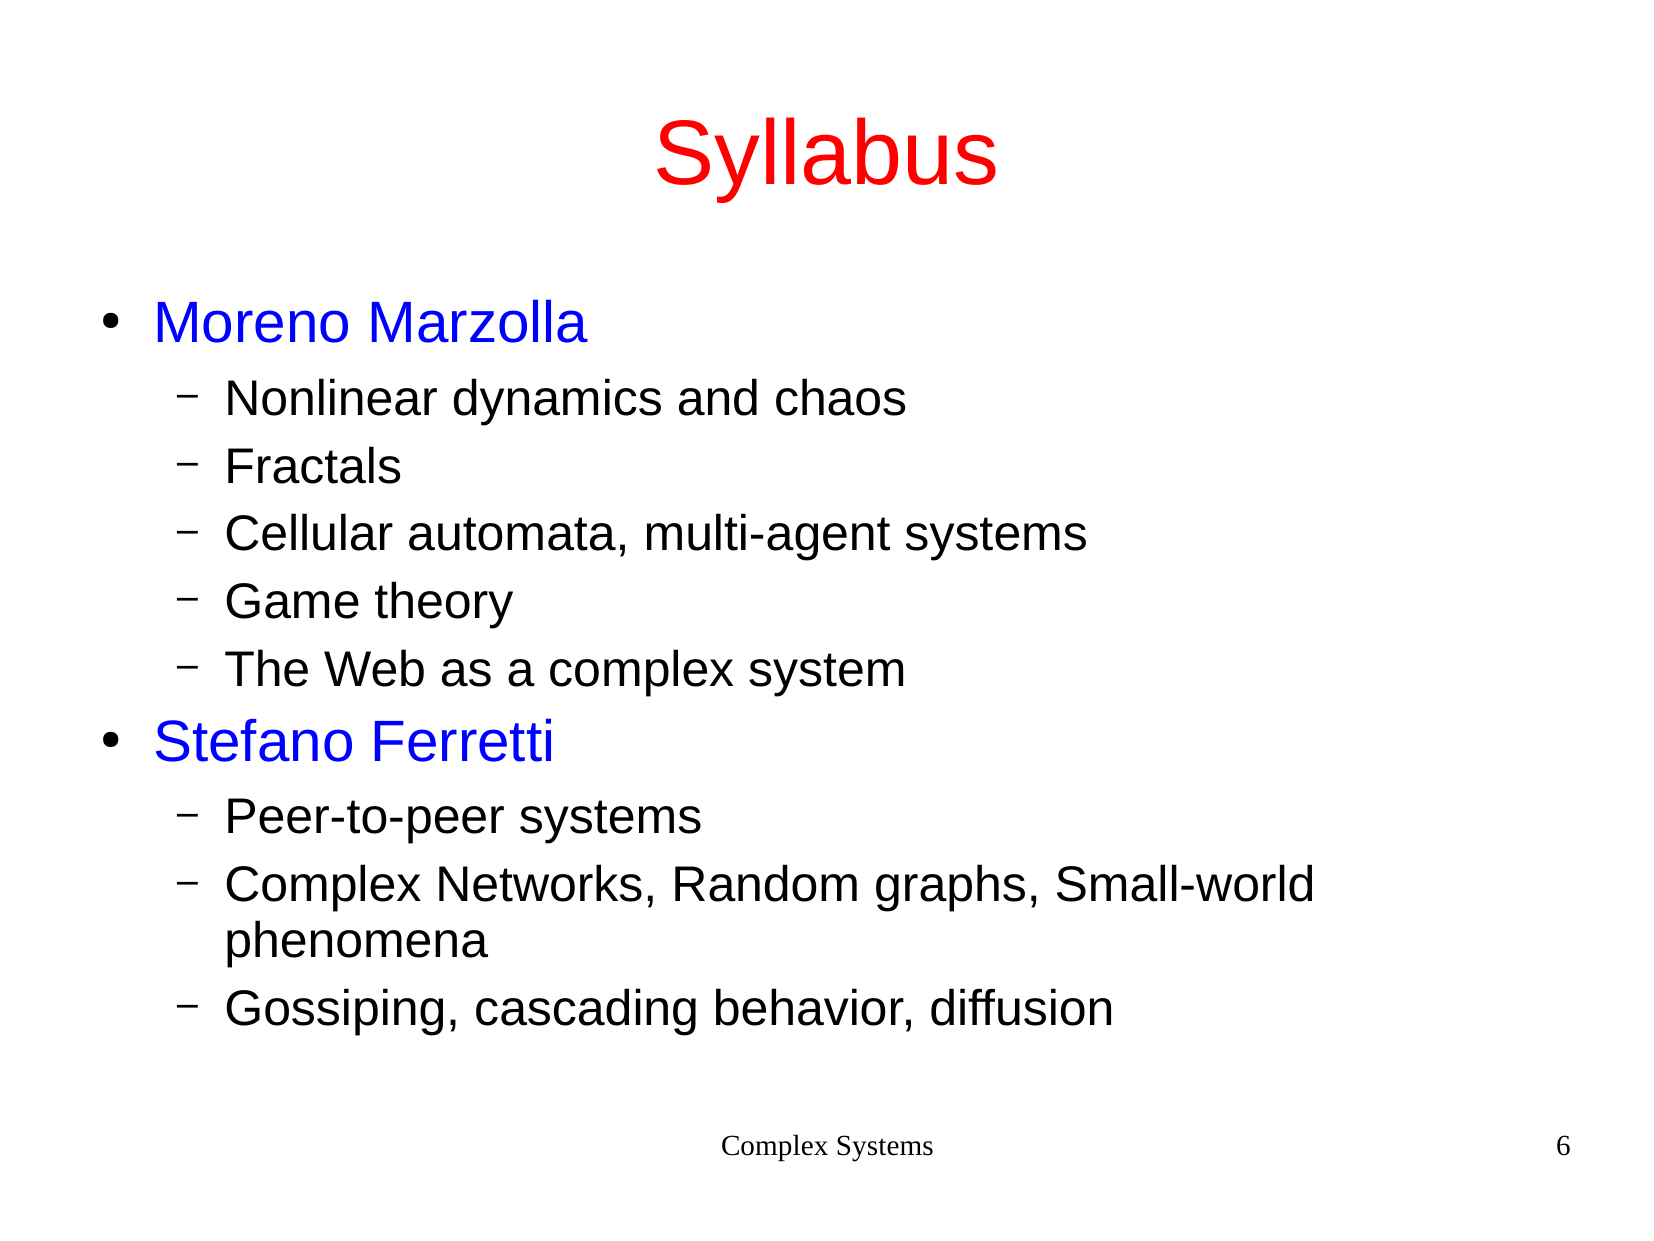

# Syllabus
Moreno Marzolla
Nonlinear dynamics and chaos
Fractals
Cellular automata, multi-agent systems
Game theory
The Web as a complex system
Stefano Ferretti
Peer-to-peer systems
Complex Networks, Random graphs, Small-world phenomena
Gossiping, cascading behavior, diffusion
Complex Systems
6